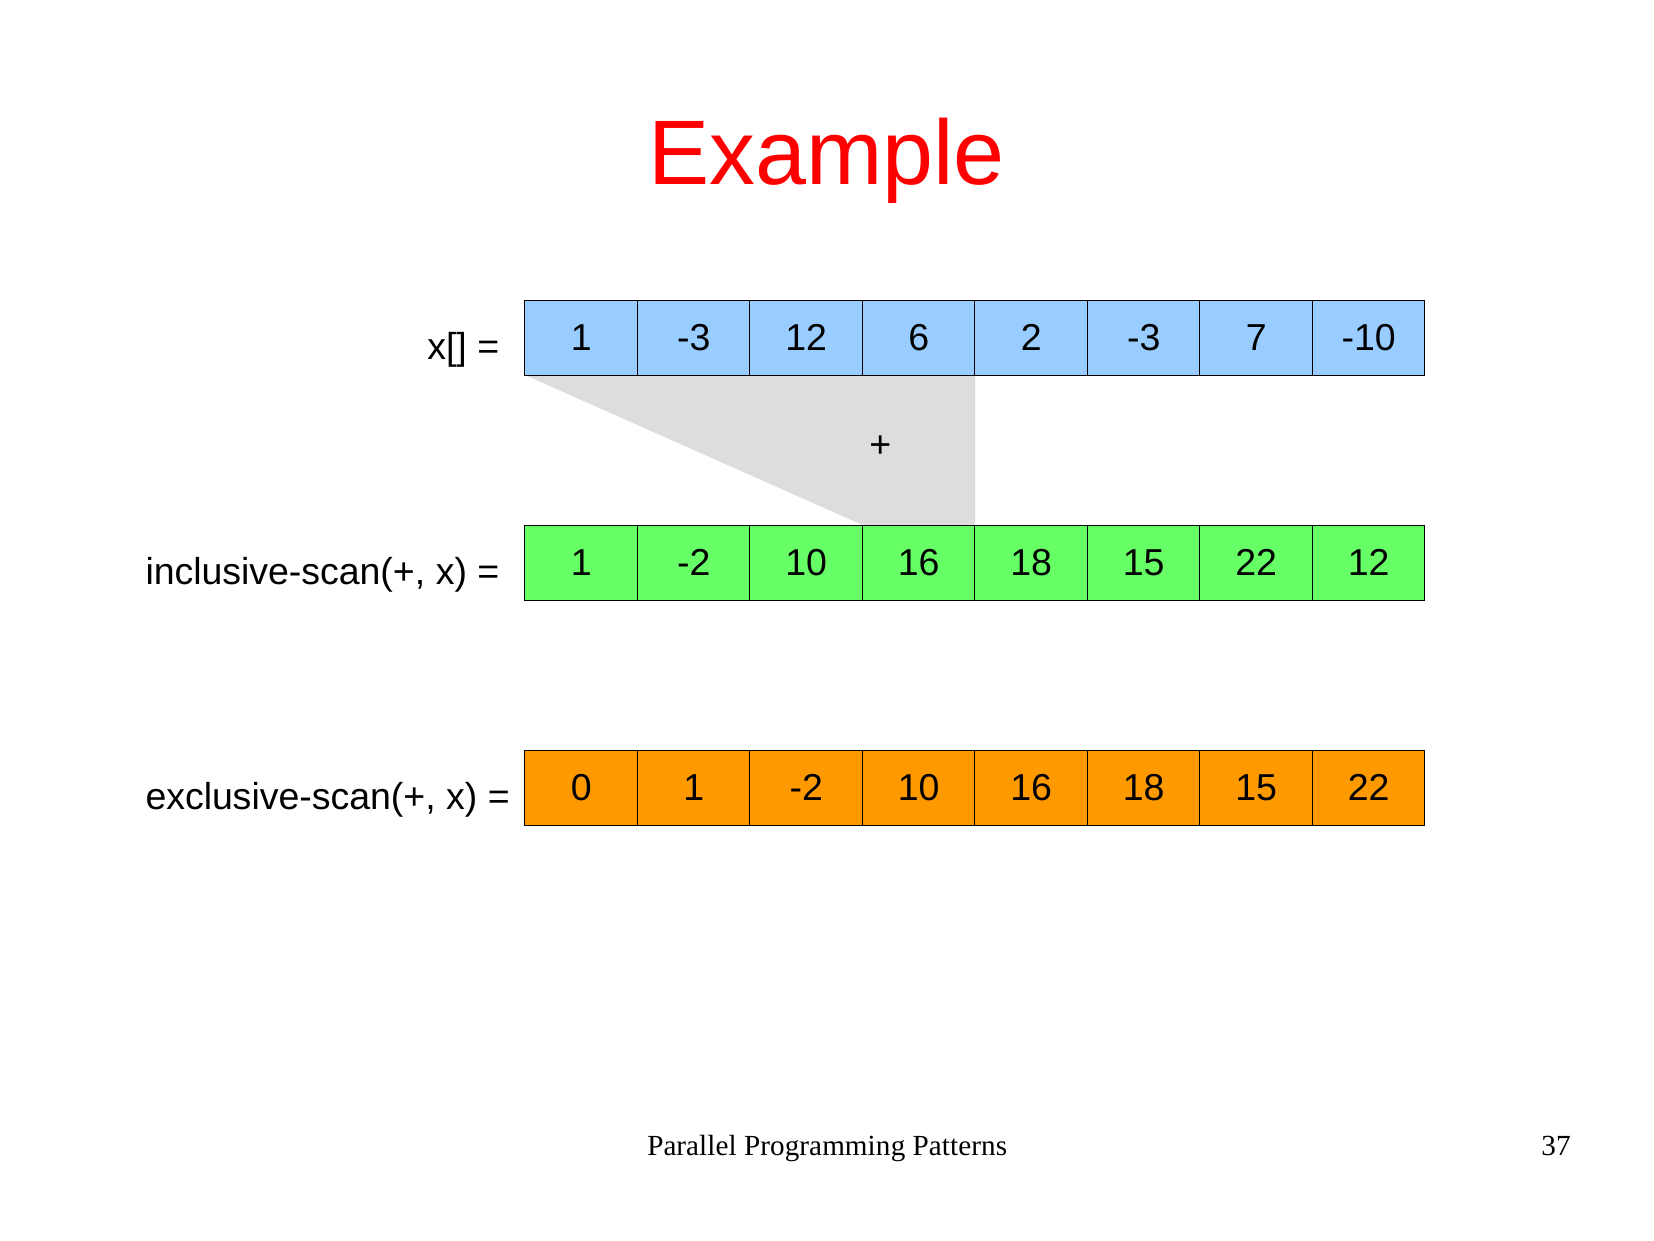

# Example
1
-3
12
6
2
-3
7
-10
x[] =
+
1
-2
10
16
18
15
22
12
inclusive-scan(+, x) =
0
1
-2
10
16
18
15
22
exclusive-scan(+, x) =
Parallel Programming Patterns
37